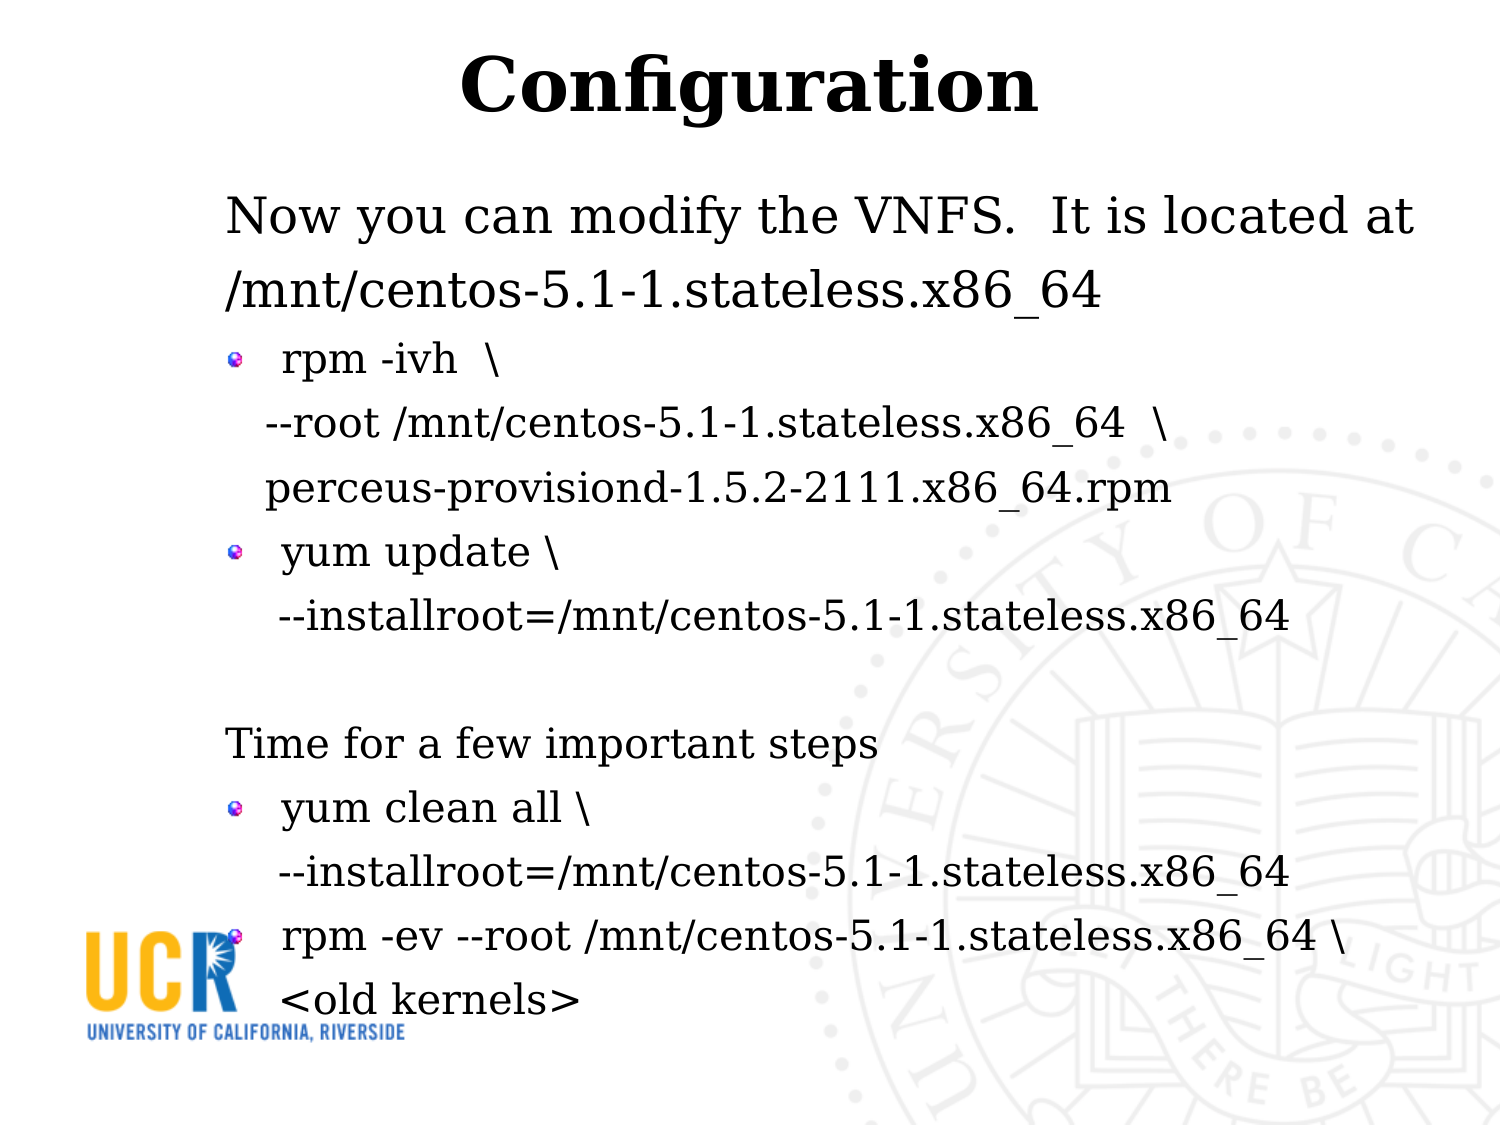

# Configuration
Now you can modify the VNFS. It is located at
/mnt/centos-5.1-1.stateless.x86_64
rpm -ivh \
 --root /mnt/centos-5.1-1.stateless.x86_64 \
 perceus-provisiond-1.5.2-2111.x86_64.rpm
yum update \
 --installroot=/mnt/centos-5.1-1.stateless.x86_64
Time for a few important steps
yum clean all \
 --installroot=/mnt/centos-5.1-1.stateless.x86_64
rpm -ev --root /mnt/centos-5.1-1.stateless.x86_64 \
 <old kernels>